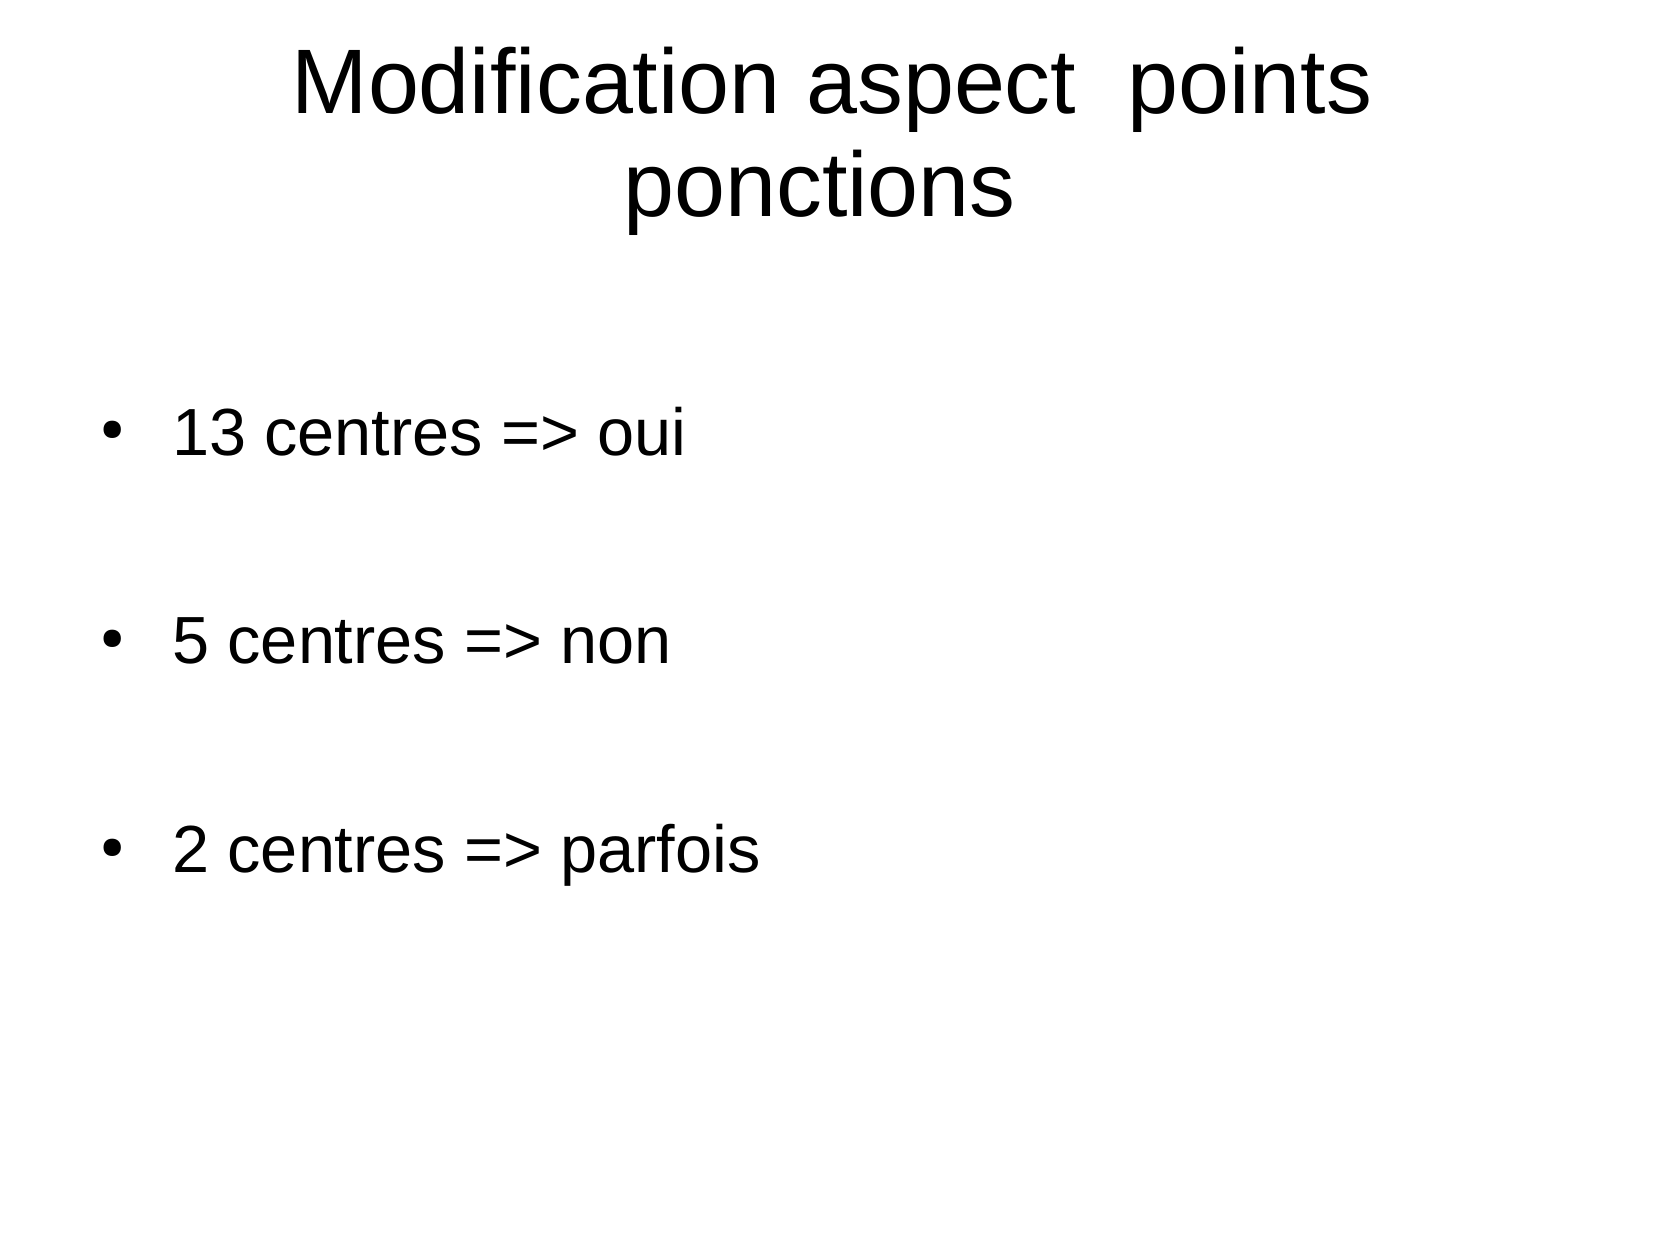

# Modification aspect points ponctions
 13 centres => oui
 5 centres => non
 2 centres => parfois